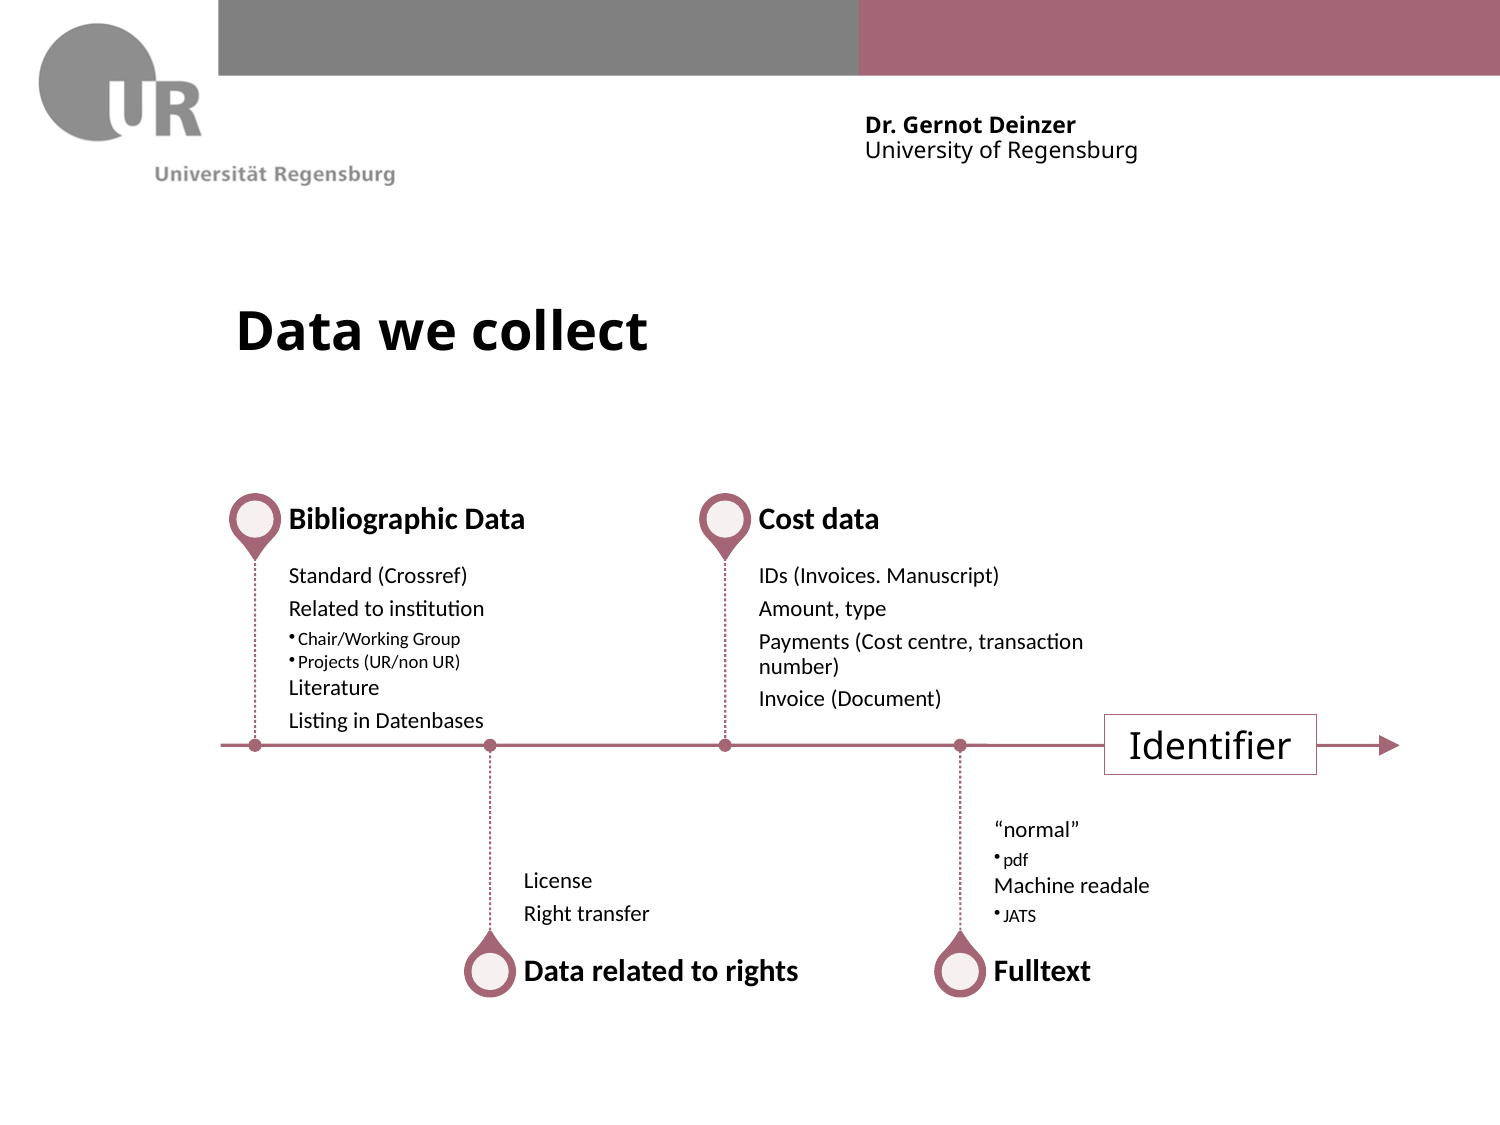

# Data we collect
Bibliographic Data
Cost data
Standard (Crossref)
Related to institution
Chair/Working Group
Projects (UR/non UR)
Literature
Listing in Datenbases
IDs (Invoices. Manuscript)
Amount, type
Payments (Cost centre, transaction number)
Invoice (Document)
License
Right transfer
“normal”
pdf
Machine readale
JATS
Data related to rights
Fulltext
Identifier